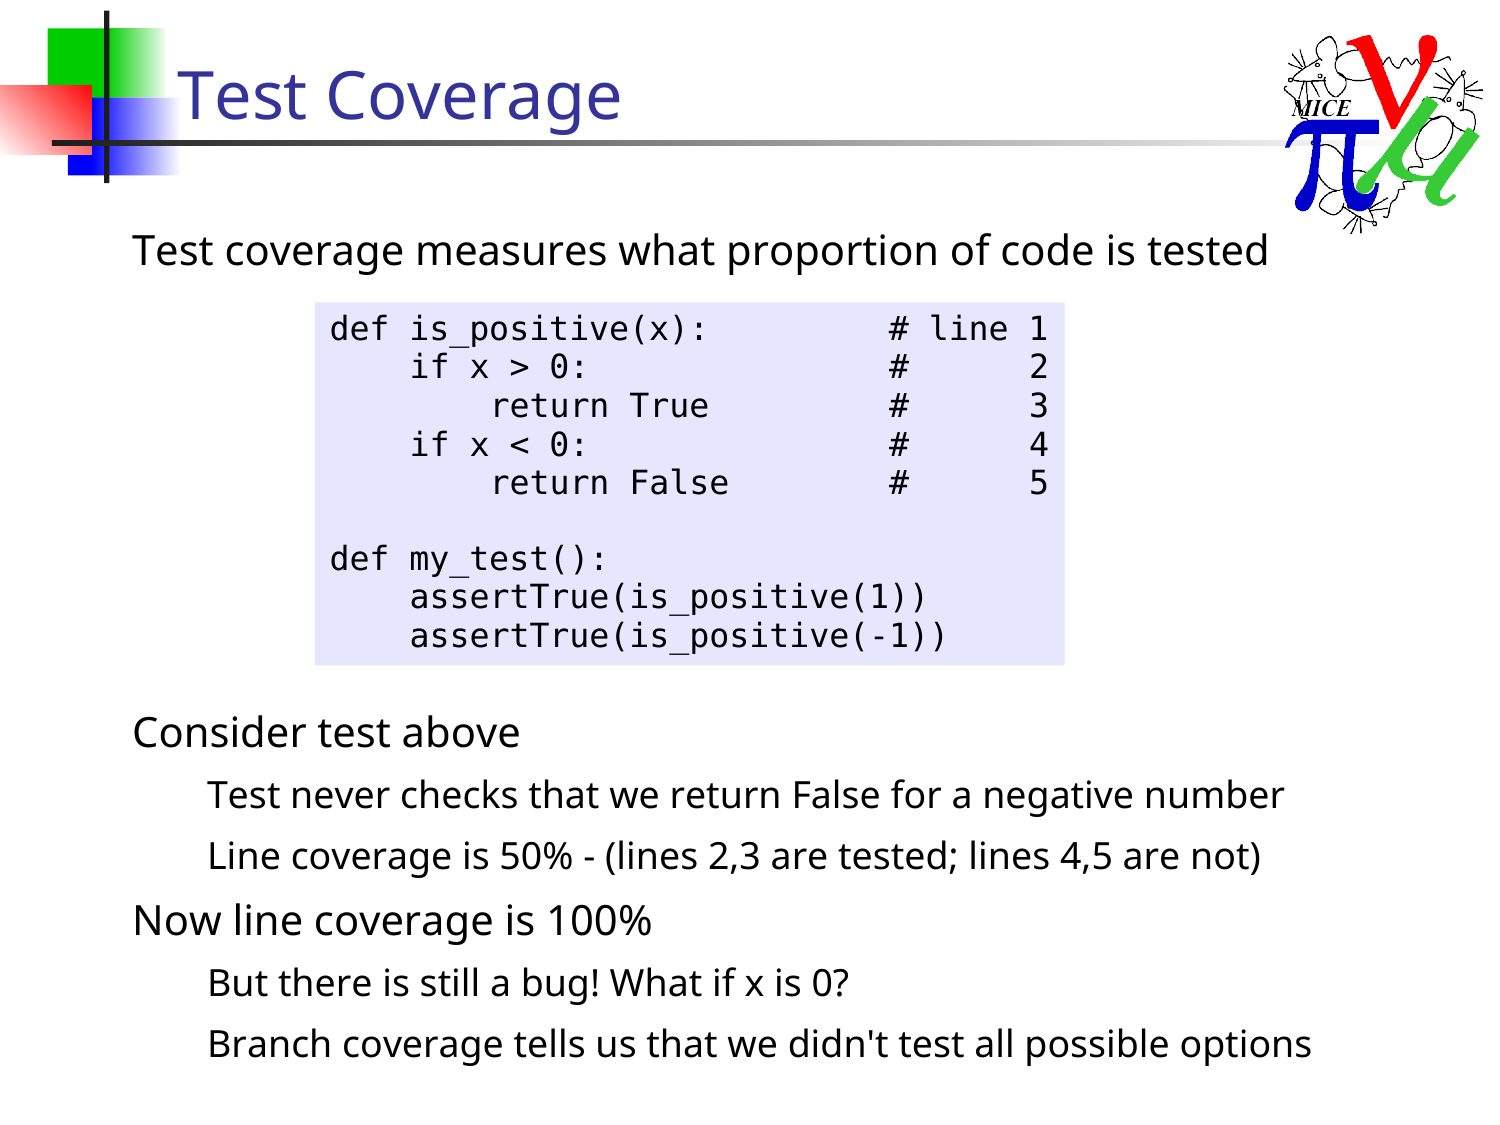

# Test Coverage
Test coverage measures what proportion of code is tested
def is_positive(x): # line 1
 if x > 0: # 2
 return True # 3
 if x < 0: # 4
 return False # 5
def my_test():
 assertTrue(is_positive(1))
 assertTrue(is_positive(-1))
Consider test above
Test never checks that we return False for a negative number
Line coverage is 50% - (lines 2,3 are tested; lines 4,5 are not)
Now line coverage is 100%
But there is still a bug! What if x is 0?
Branch coverage tells us that we didn't test all possible options